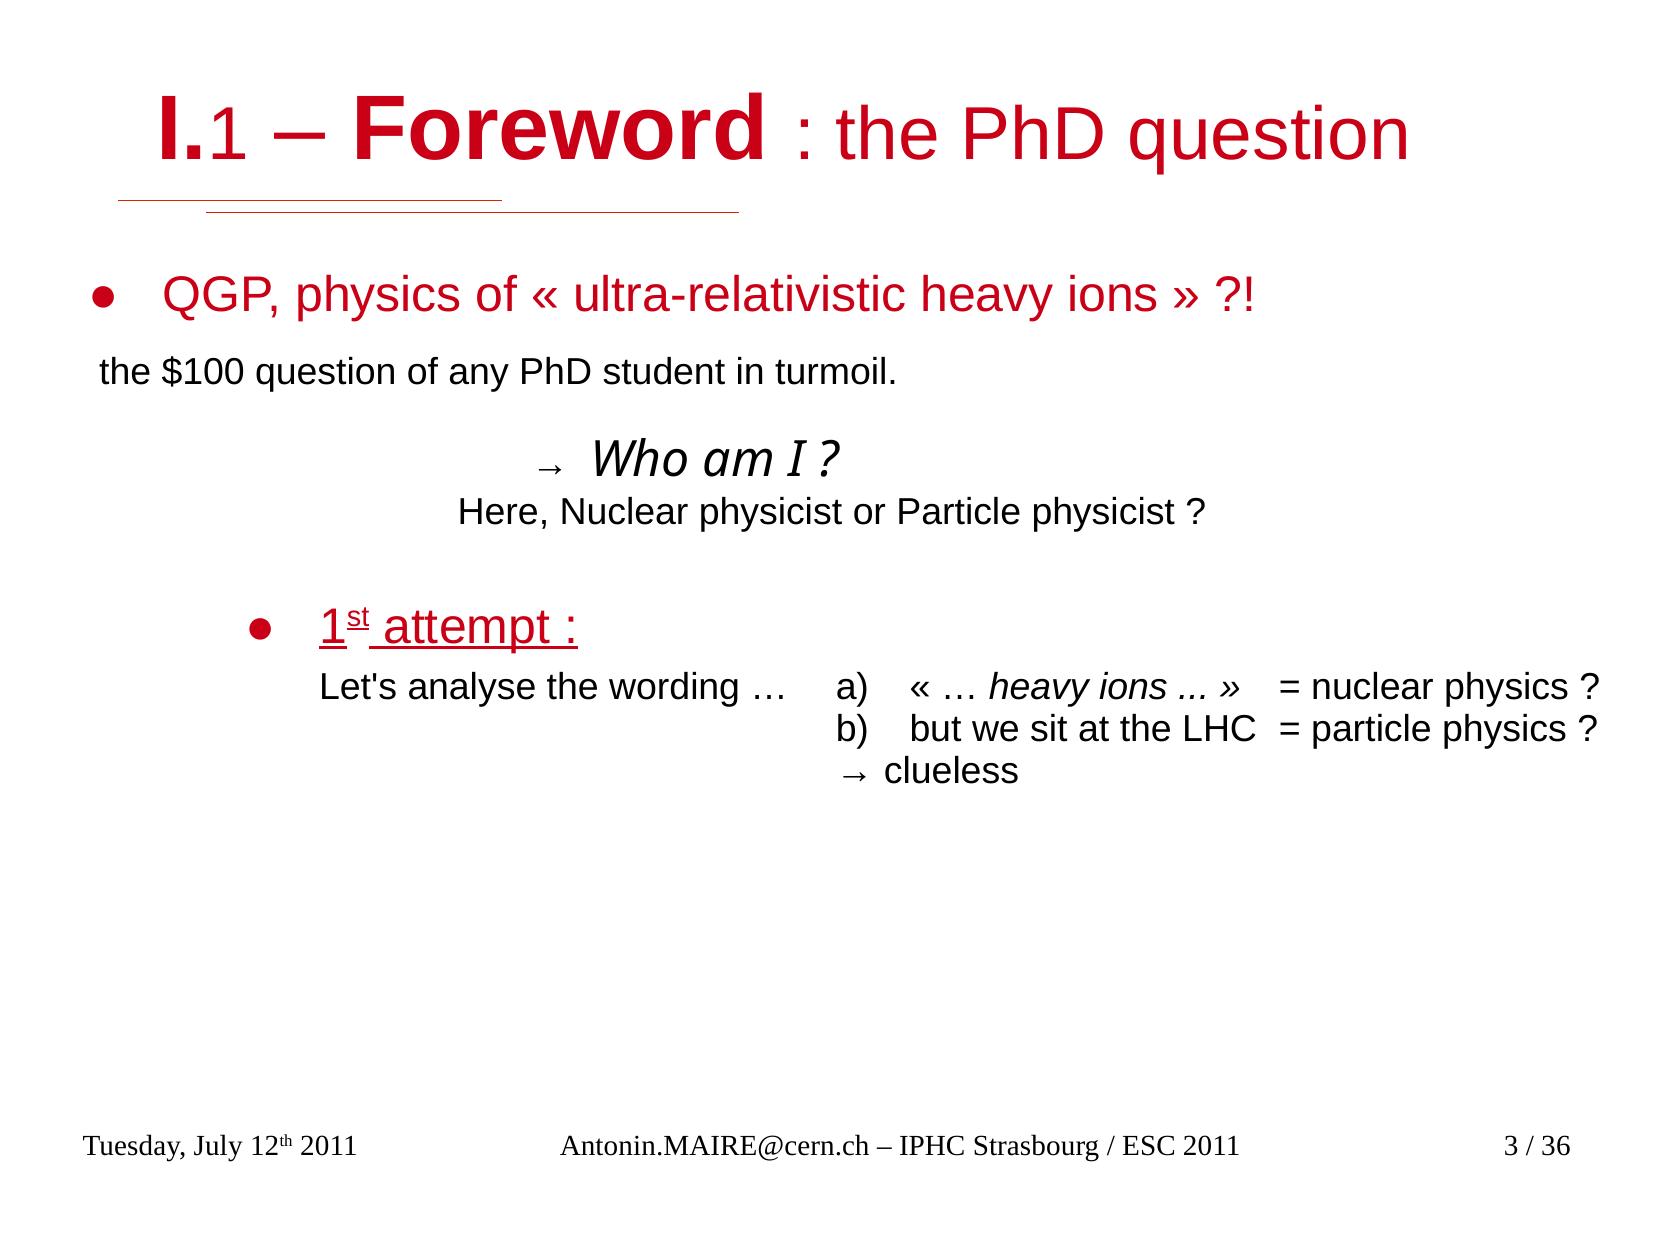

# I.1 – Foreword : the PhD question
●	QGP, physics of « ultra-relativistic heavy ions » ?!
 the $100 question of any PhD student in turmoil.
 				 		→ Who am I ?
 	 		 		Here, Nuclear physicist or Particle physicist ?
●	1st attempt :
	Let's analyse the wording … 	a) 	« … heavy ions ... » 	= nuclear physics ?
 								b) 	but we sit at the LHC 	= particle physics ?
 								→ clueless
Mon, March 31st, 2008
Antonin Maire - IPHC Strasbourg / AliceWeek Apr. 08
3